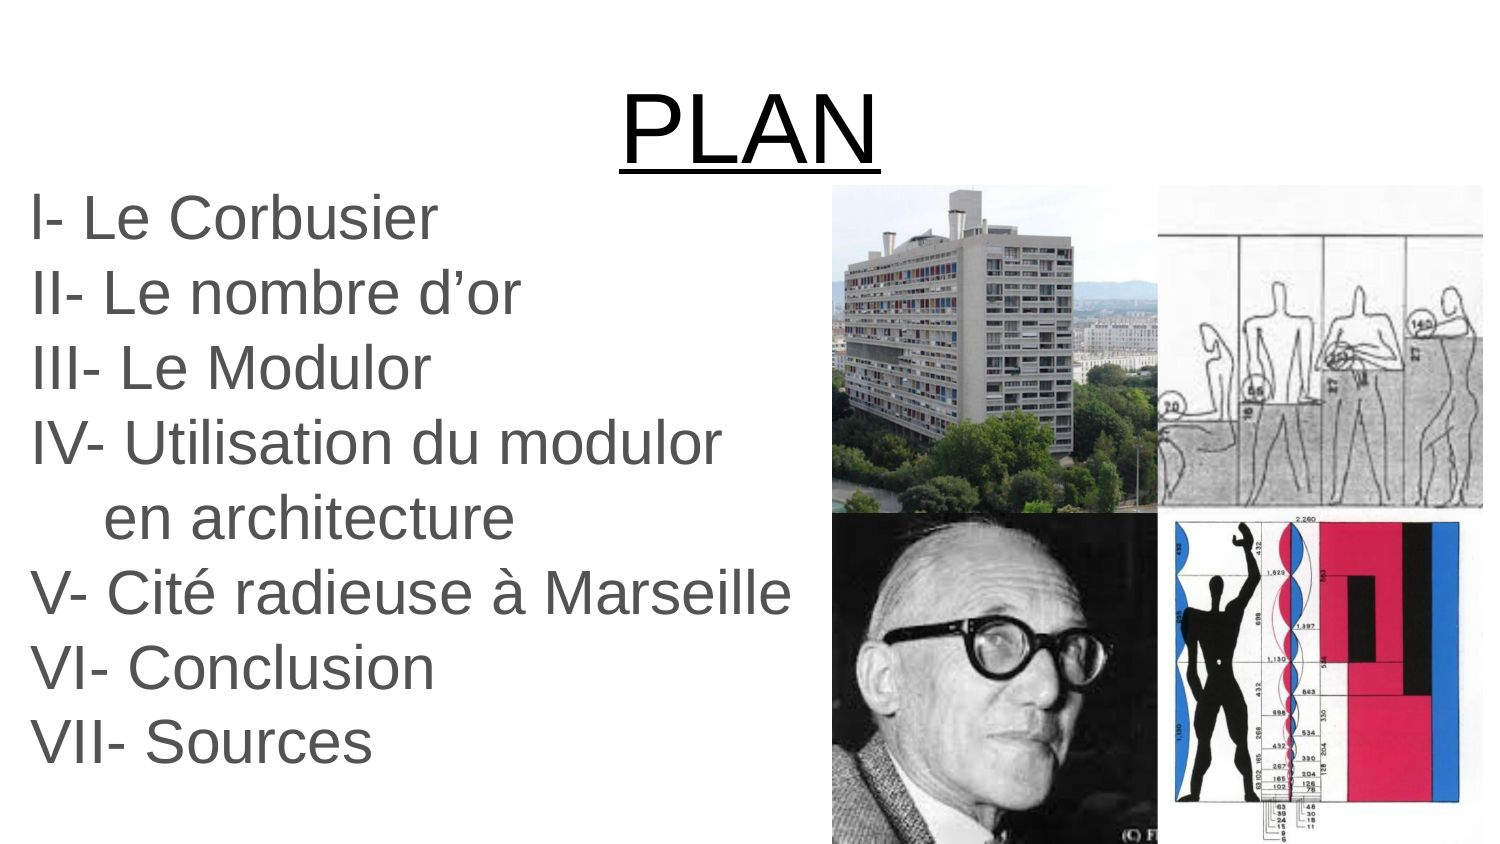

# PLAN
l- Le Corbusier
II- Le nombre d’or
III- Le Modulor
IV- Utilisation du modulor
	en architecture
V- Cité radieuse à Marseille
VI- Conclusion
VII- Sources